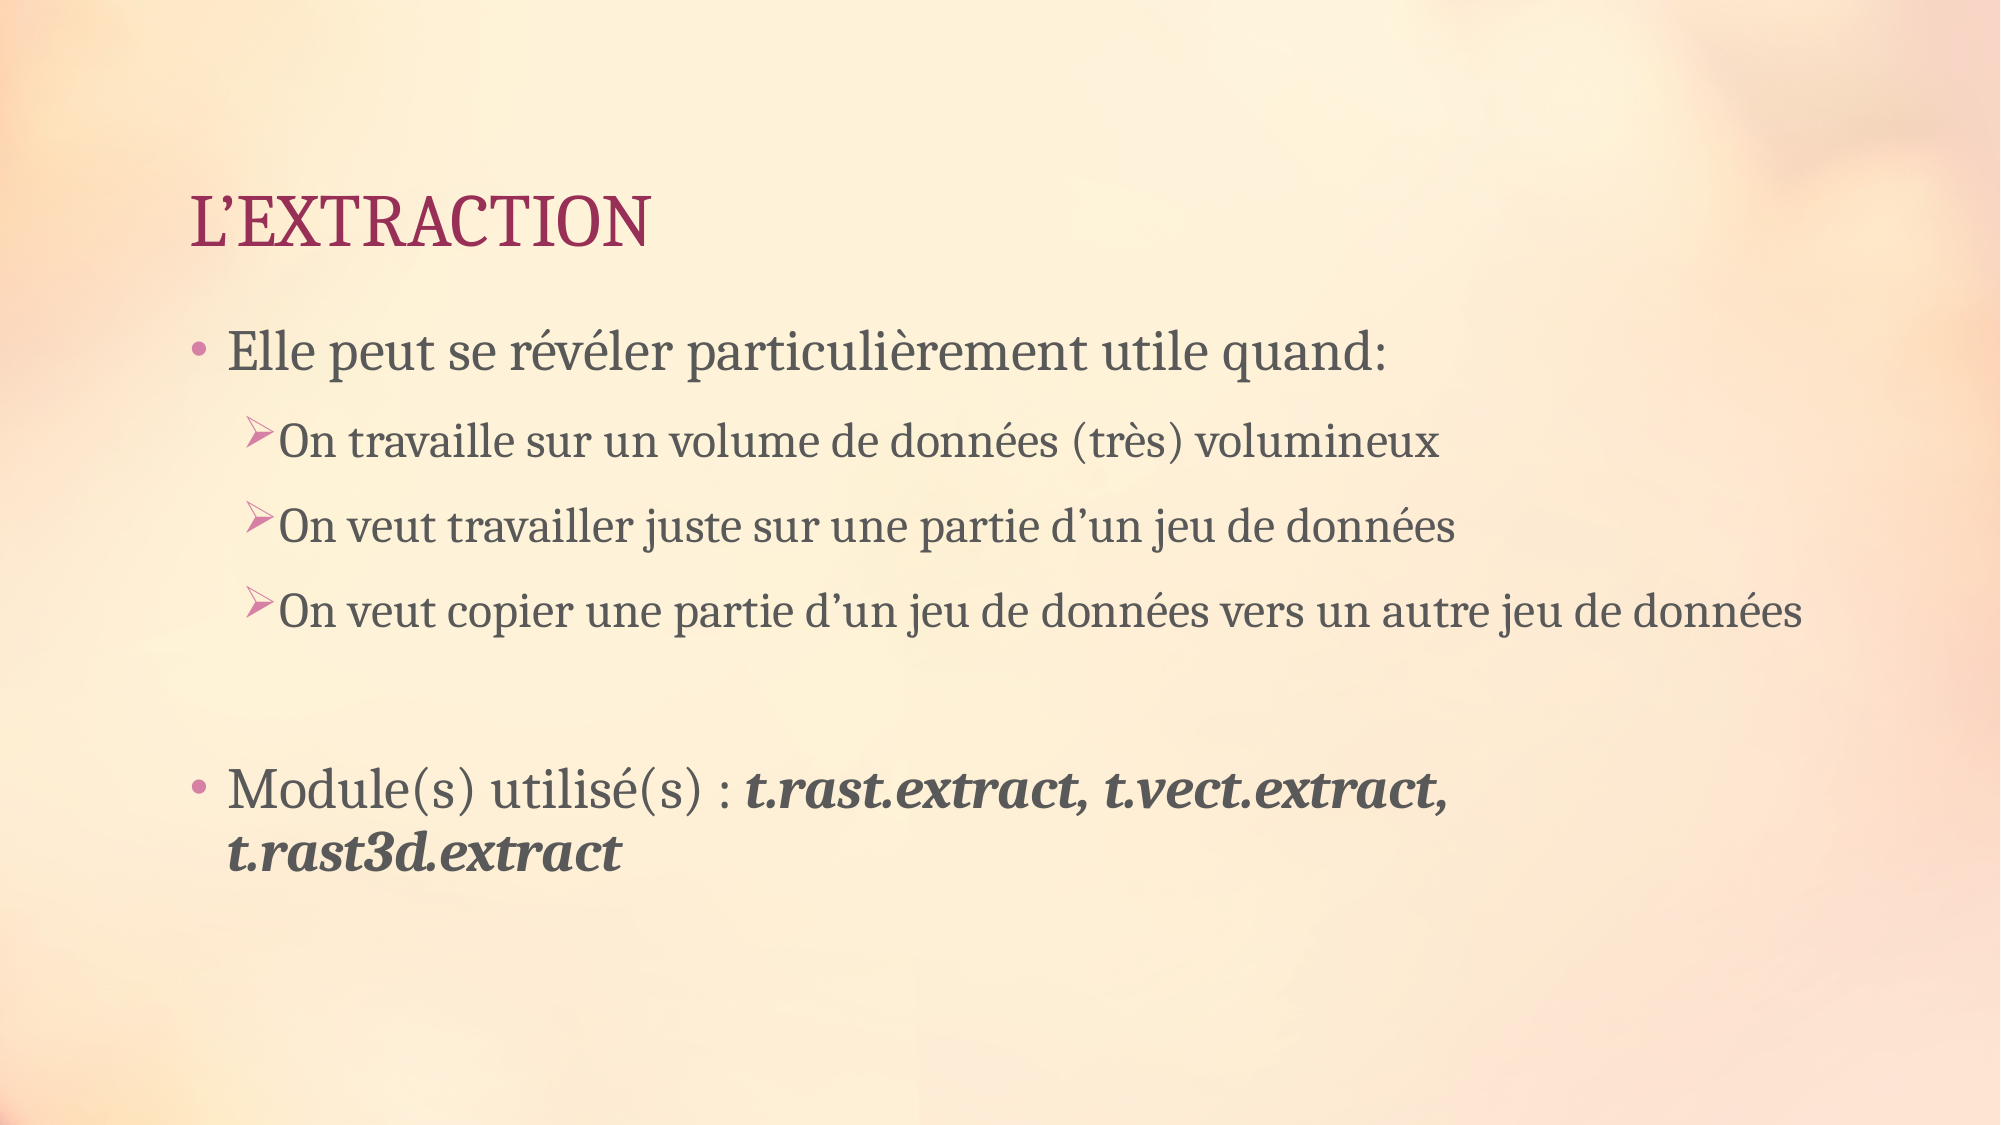

# L’EXTRACTION
Elle peut se révéler particulièrement utile quand:
On travaille sur un volume de données (très) volumineux
On veut travailler juste sur une partie d’un jeu de données
On veut copier une partie d’un jeu de données vers un autre jeu de données
Module(s) utilisé(s) : t.rast.extract, t.vect.extract, t.rast3d.extract